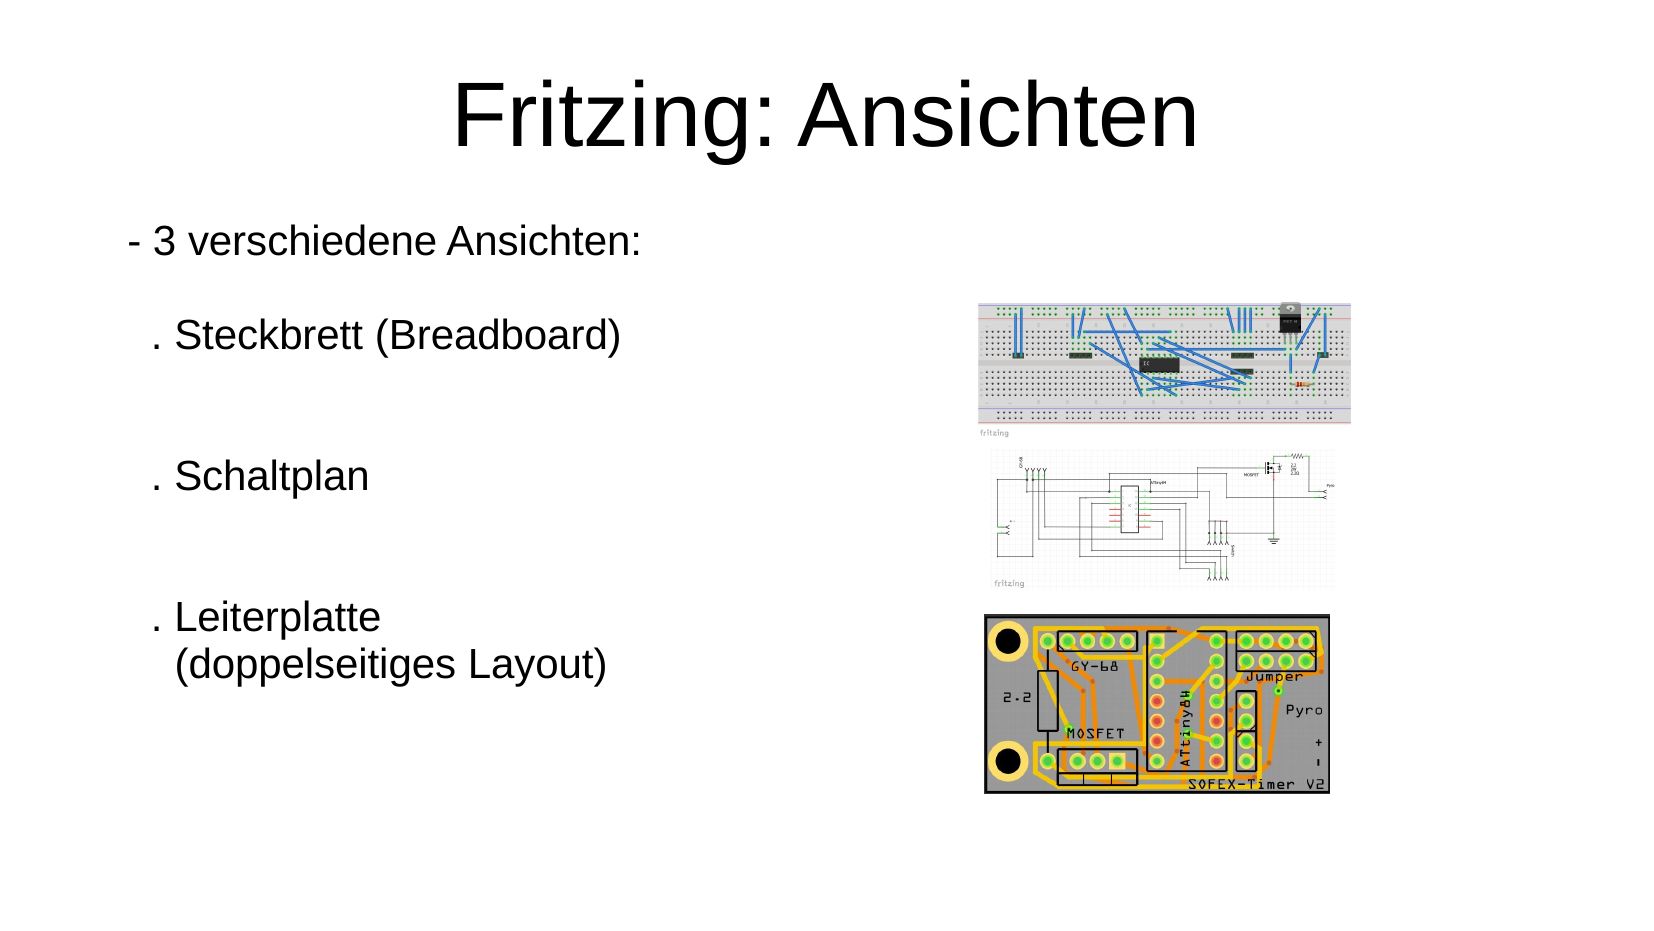

# Fritzing: Ansichten
- 3 verschiedene Ansichten:
 . Steckbrett (Breadboard)
 . Schaltplan
 . Leiterplatte
	(doppelseitiges Layout)